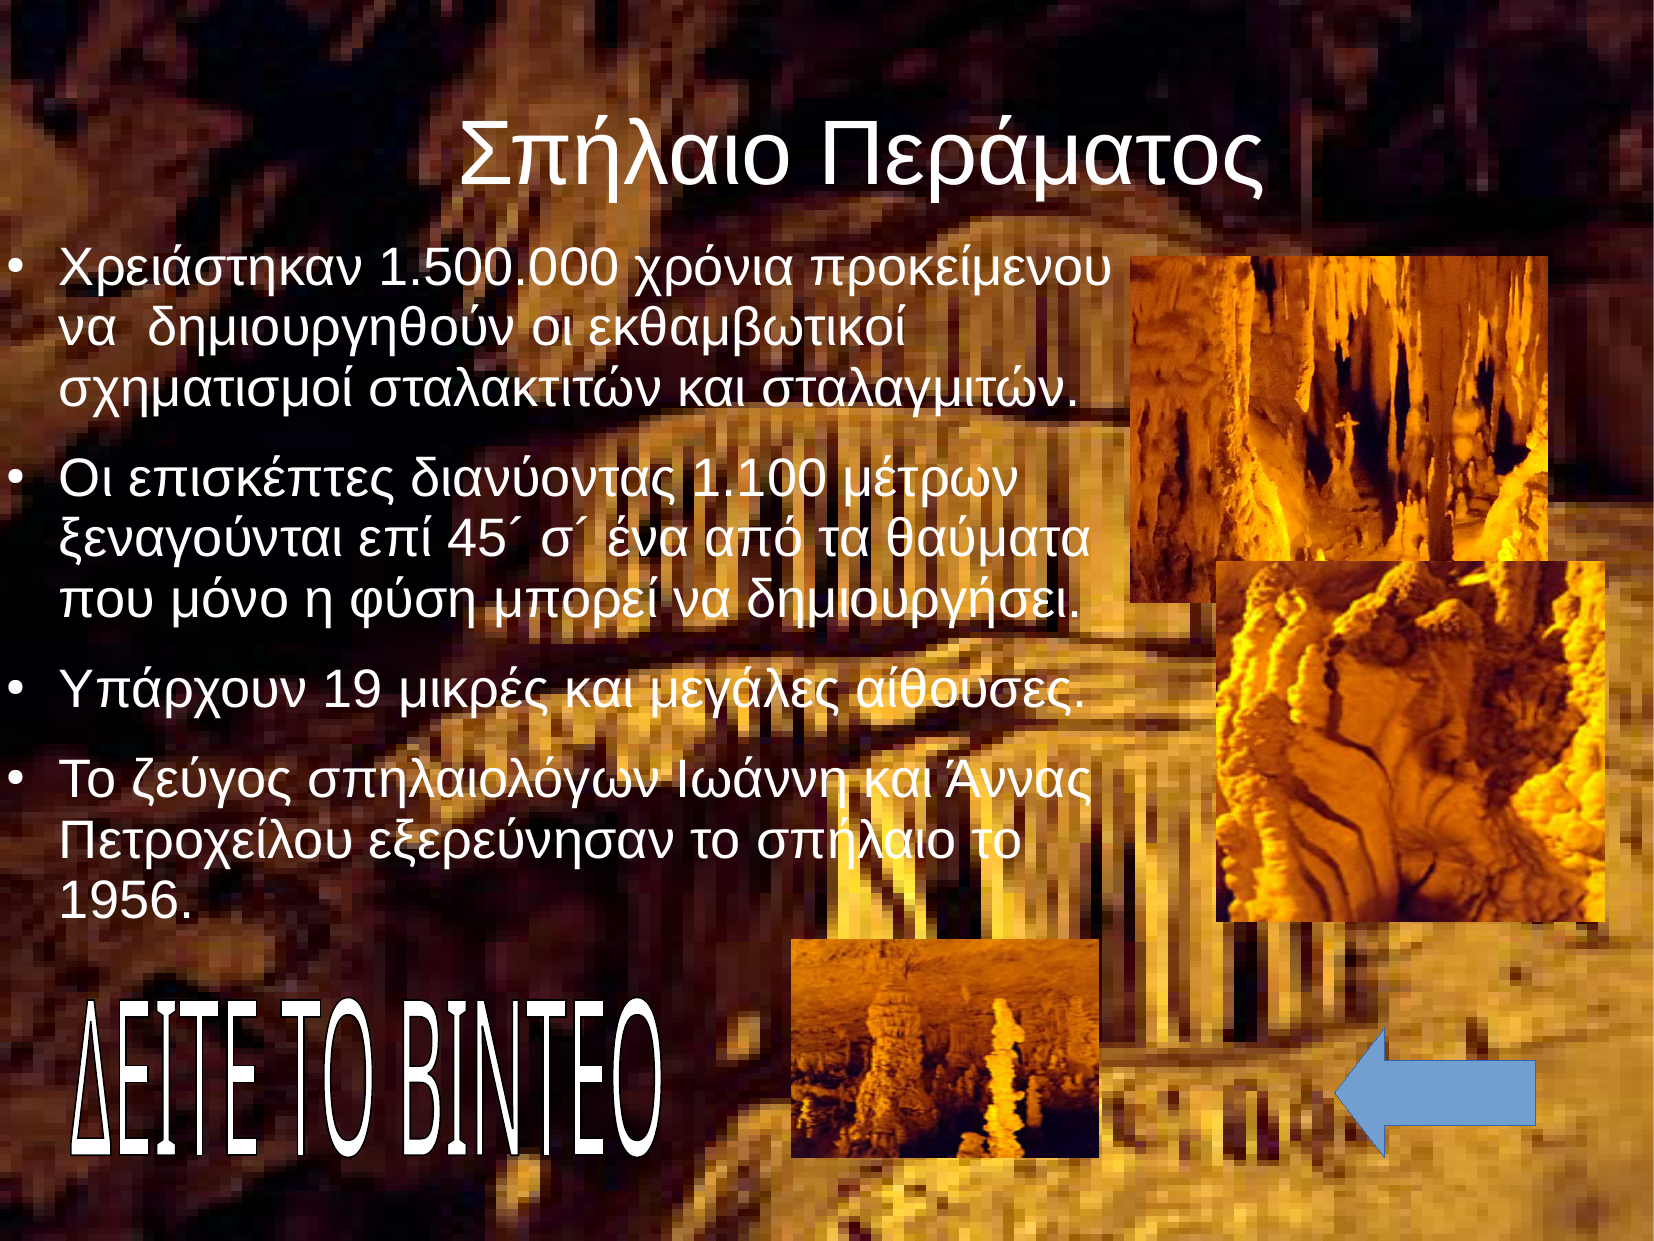

# Σπήλαιο Περάματος
Χρειάστηκαν 1.500.000 χρόνια προκείμενου να δημιουργηθούν οι εκθαμβωτικοί σχηματισμοί σταλακτιτών και σταλαγμιτών.
Οι επισκέπτες διανύοντας 1.100 μέτρων ξεναγούνται επί 45´ σ´ ένα από τα θαύματα που μόνο η φύση μπορεί να δημιουργήσει.
Υπάρχουν 19 μικρές και μεγάλες αίθουσες.
Το ζεύγος σπηλαιολόγων Ιωάννη και Άννας Πετροχείλου εξερεύνησαν το σπήλαιο το 1956.
ΔΕΙΤΕ ΤΟ ΒΙΝΤΕΟ